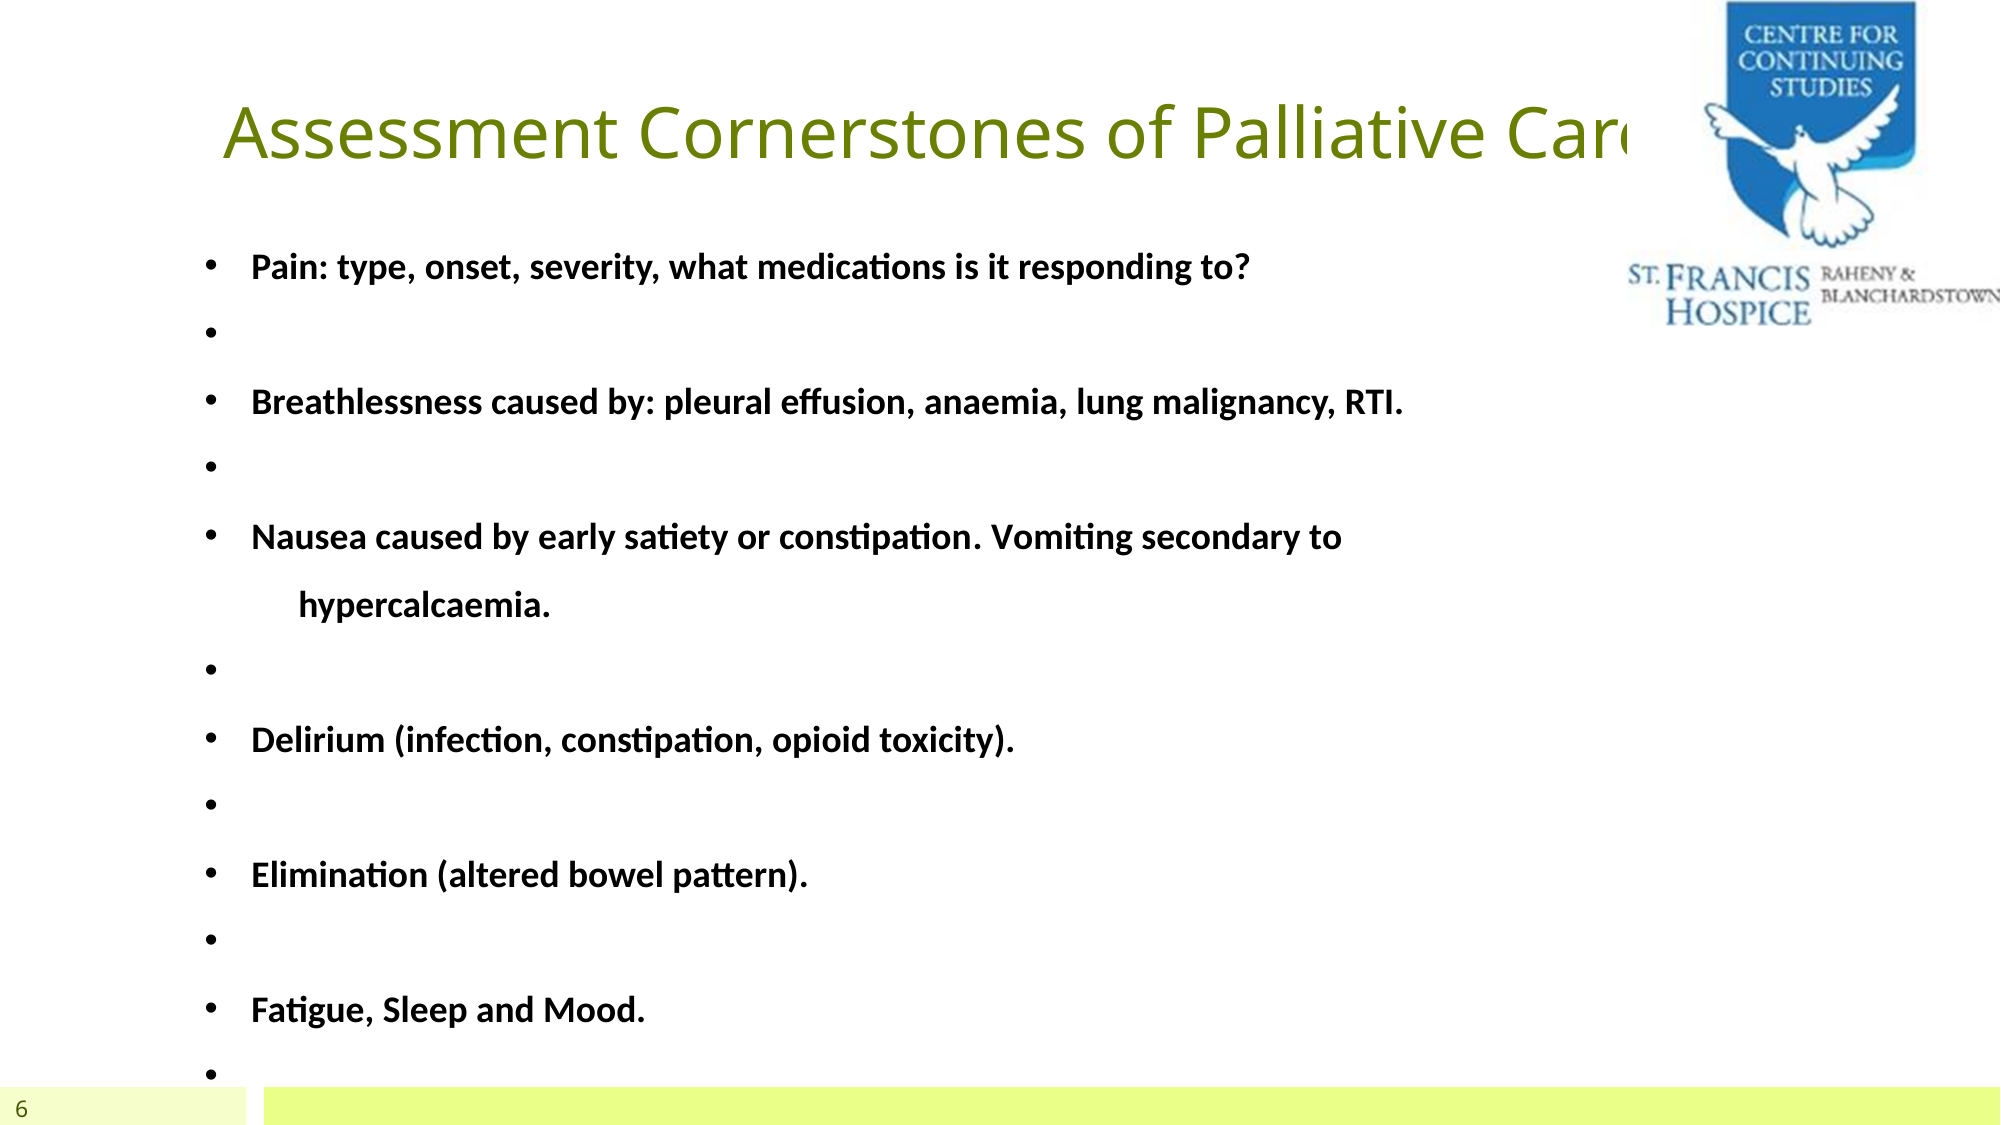

# Assessment Cornerstones of Palliative Care
Pain: type, onset, severity, what medications is it responding to?
Breathlessness caused by: pleural effusion, anaemia, lung malignancy, RTI.
Nausea caused by early satiety or constipation. Vomiting secondary to hypercalcaemia.
Delirium (infection, constipation, opioid toxicity).
Elimination (altered bowel pattern).
Fatigue, Sleep and Mood.